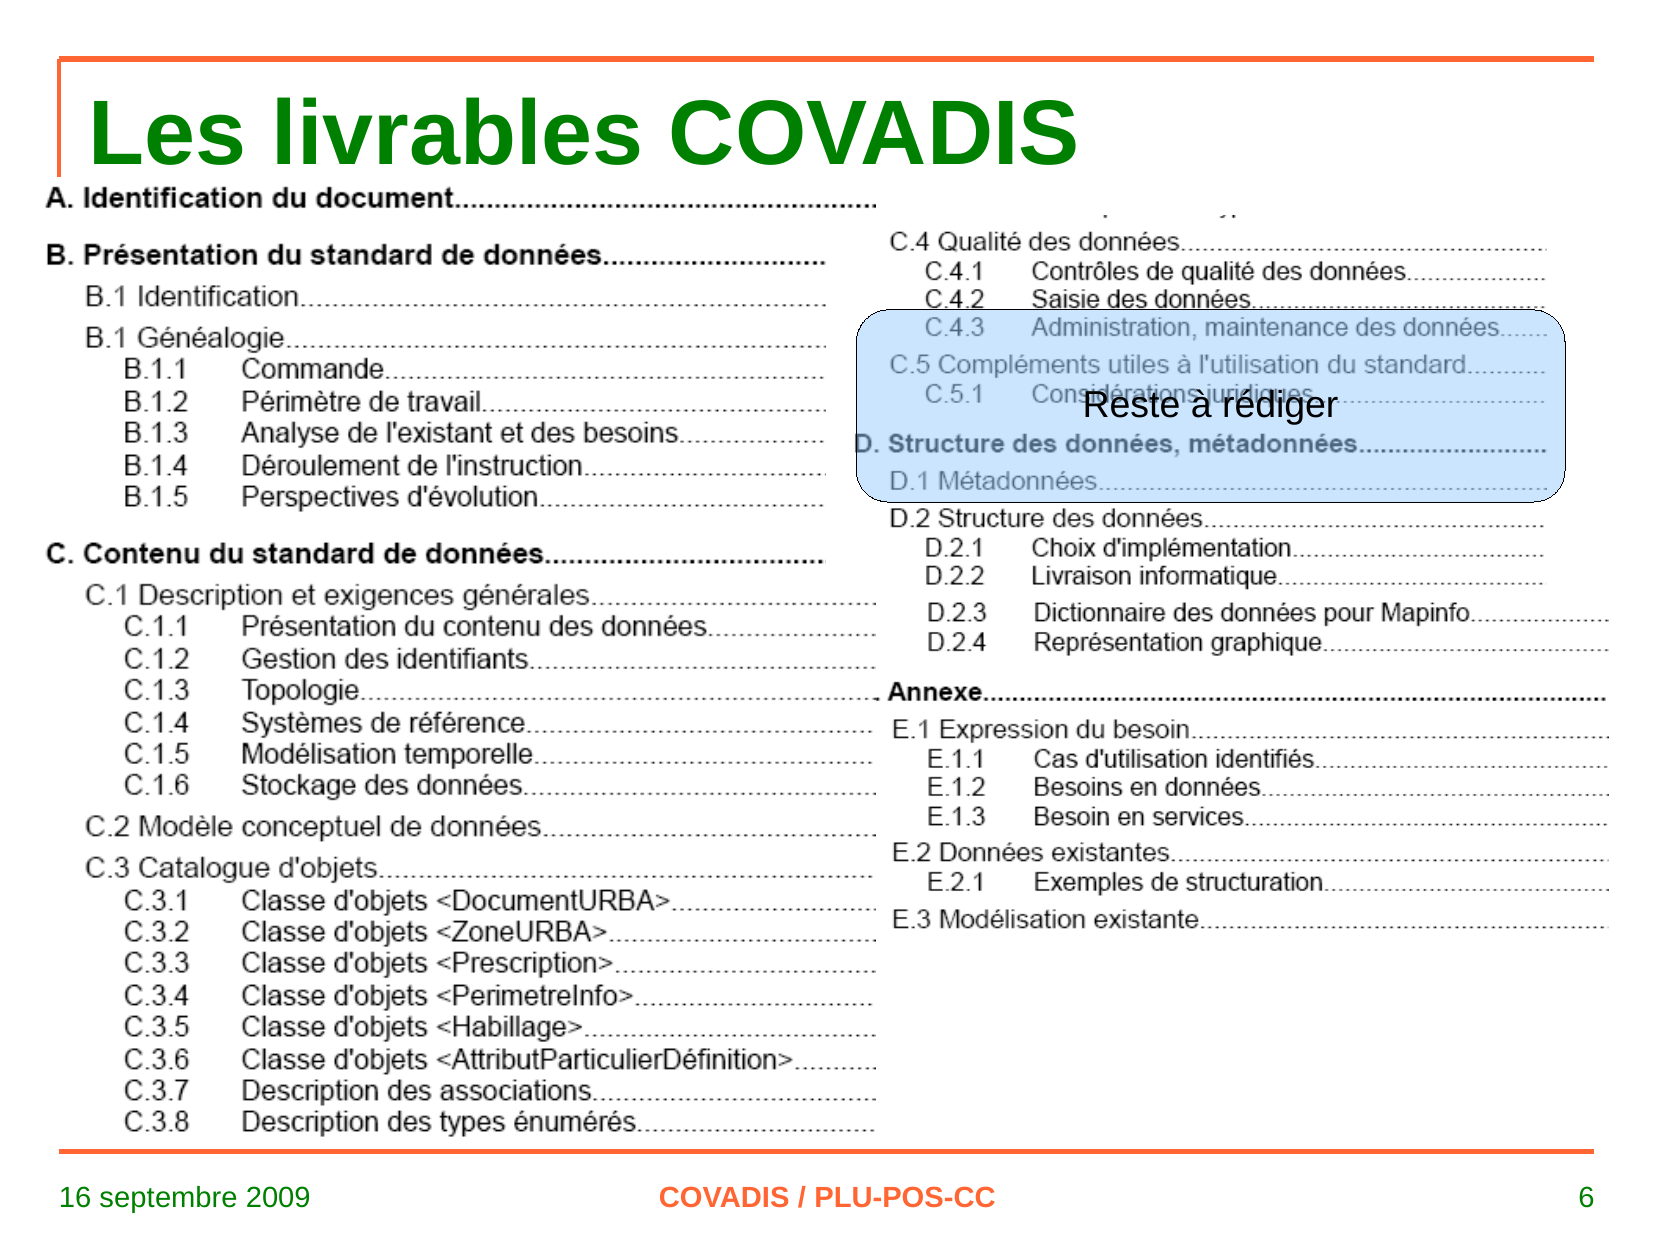

# Les livrables COVADIS
Reste à rédiger
16 septembre 2009
COVADIS / PLU-POS-CC
6